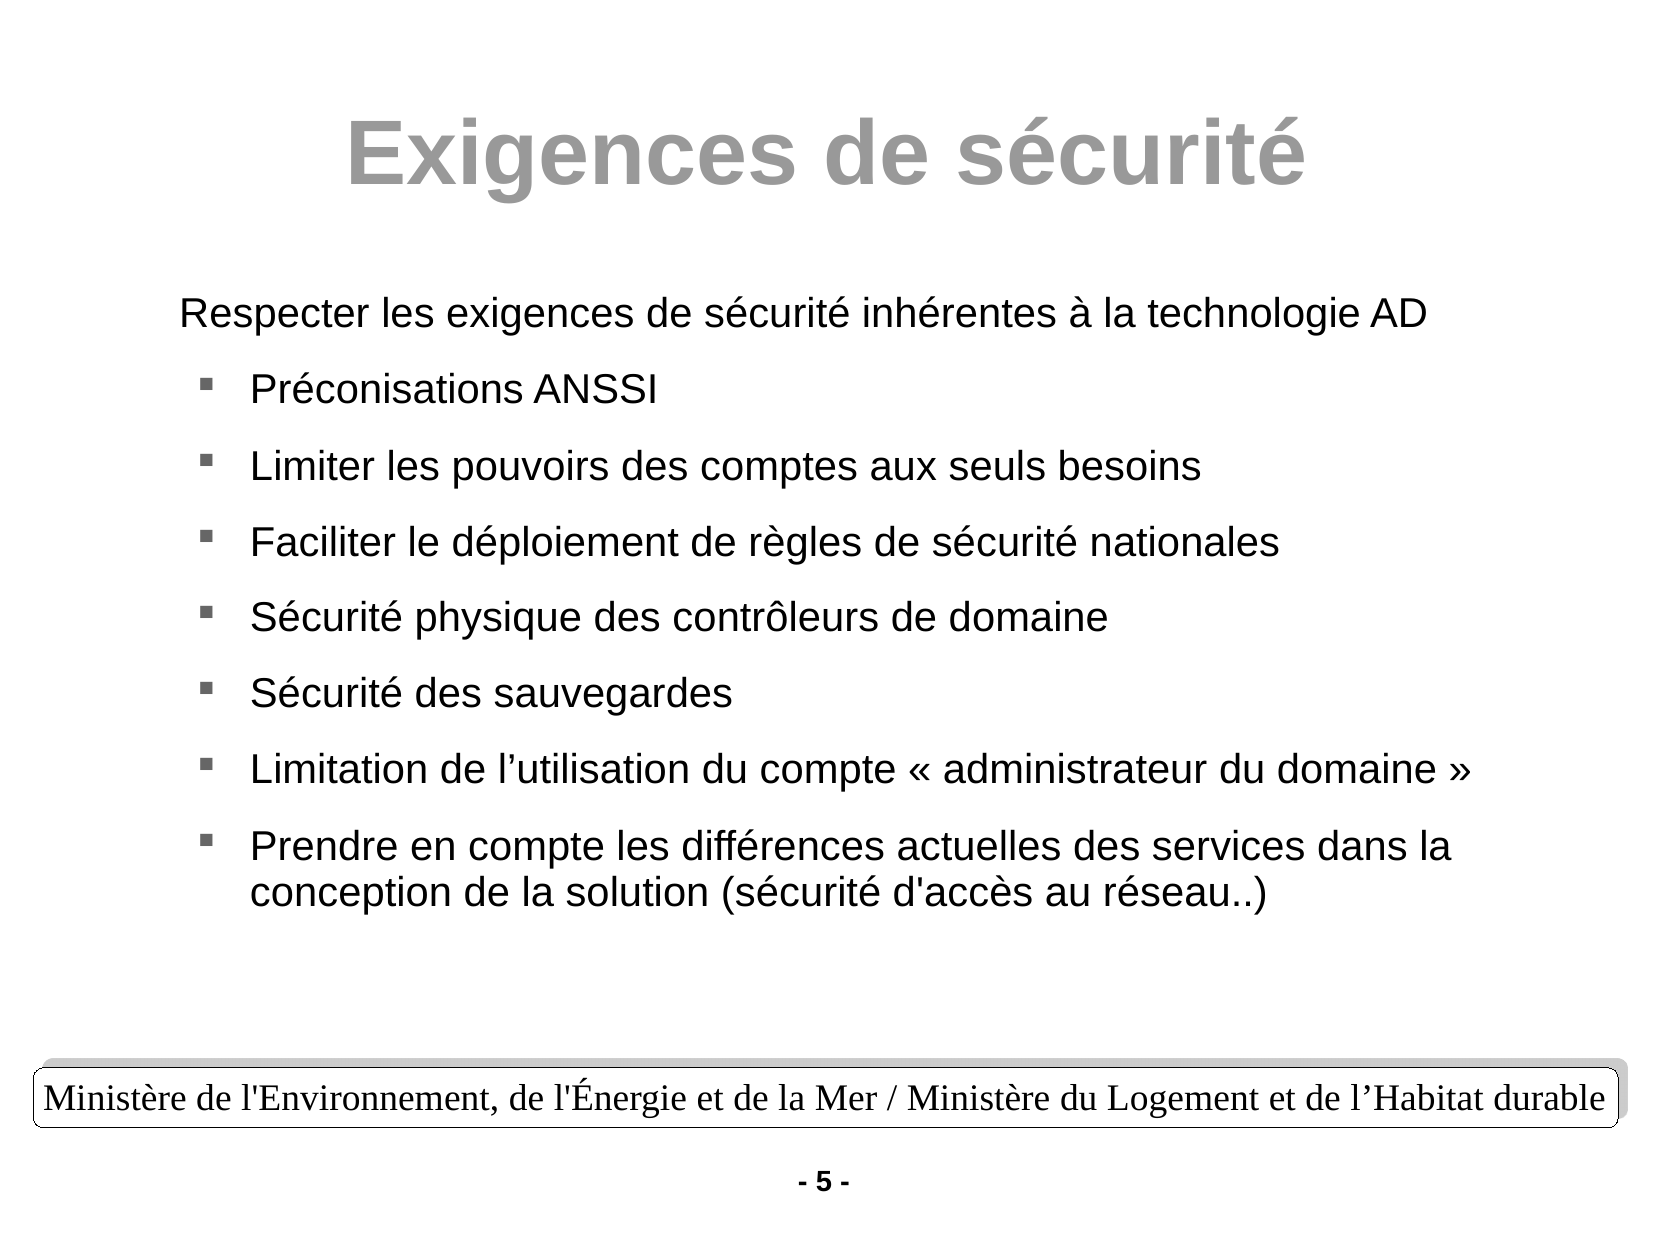

# Exigences de sécurité
Respecter les exigences de sécurité inhérentes à la technologie AD
Préconisations ANSSI
Limiter les pouvoirs des comptes aux seuls besoins
Faciliter le déploiement de règles de sécurité nationales
Sécurité physique des contrôleurs de domaine
Sécurité des sauvegardes
Limitation de l’utilisation du compte « administrateur du domaine »
Prendre en compte les différences actuelles des services dans la conception de la solution (sécurité d'accès au réseau..)